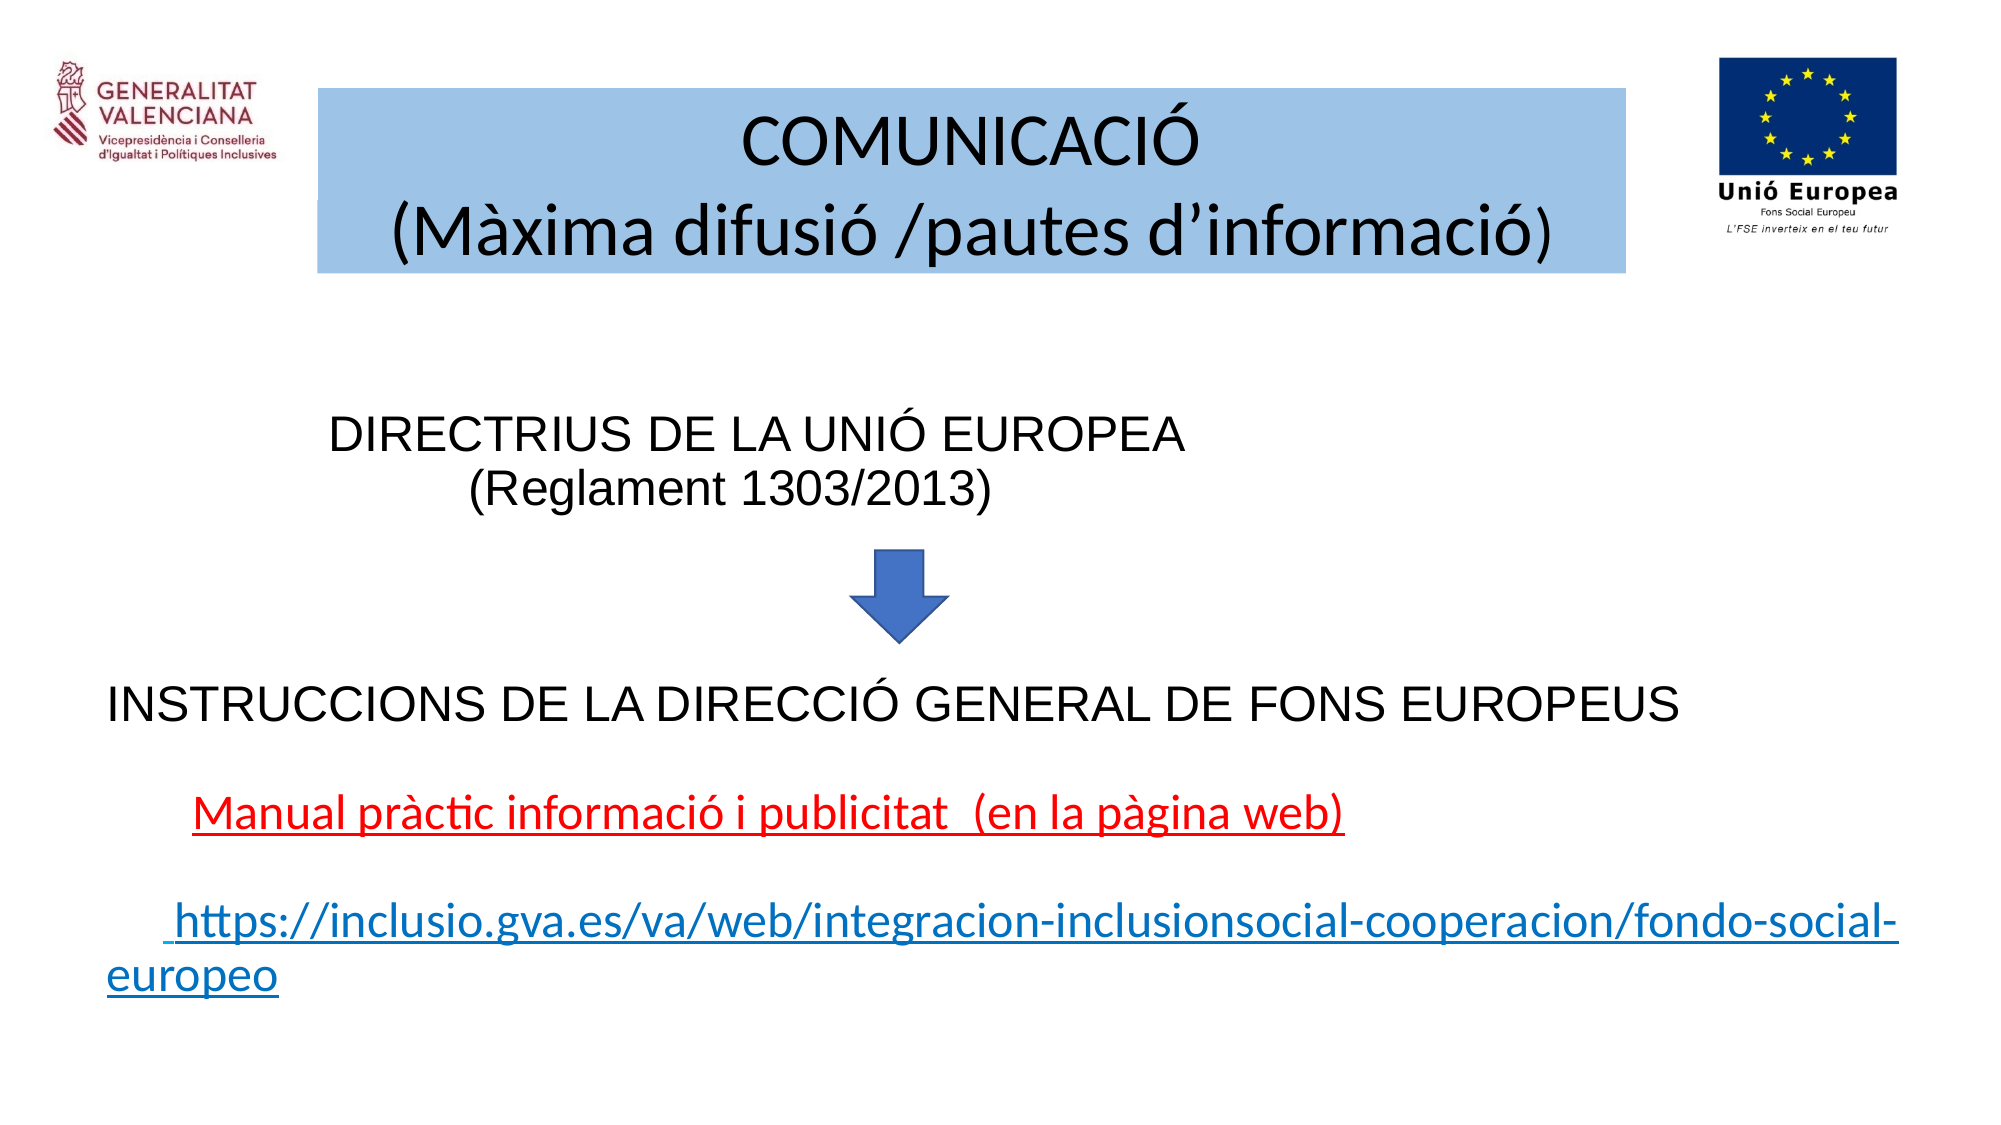

COMUNICACIÓ
(Màxima difusió /pautes d’informació)
			DIRECTRIUS DE LA UNIÓ EUROPEA
			 (Reglament 1303/2013)
INSTRUCCIONS DE LA DIRECCIÓ GENERAL DE FONS EUROPEUS
	 Manual pràctic informació i publicitat (en la pàgina web)
 https://inclusio.gva.es/va/web/integracion-inclusionsocial-cooperacion/fondo-social-europeo